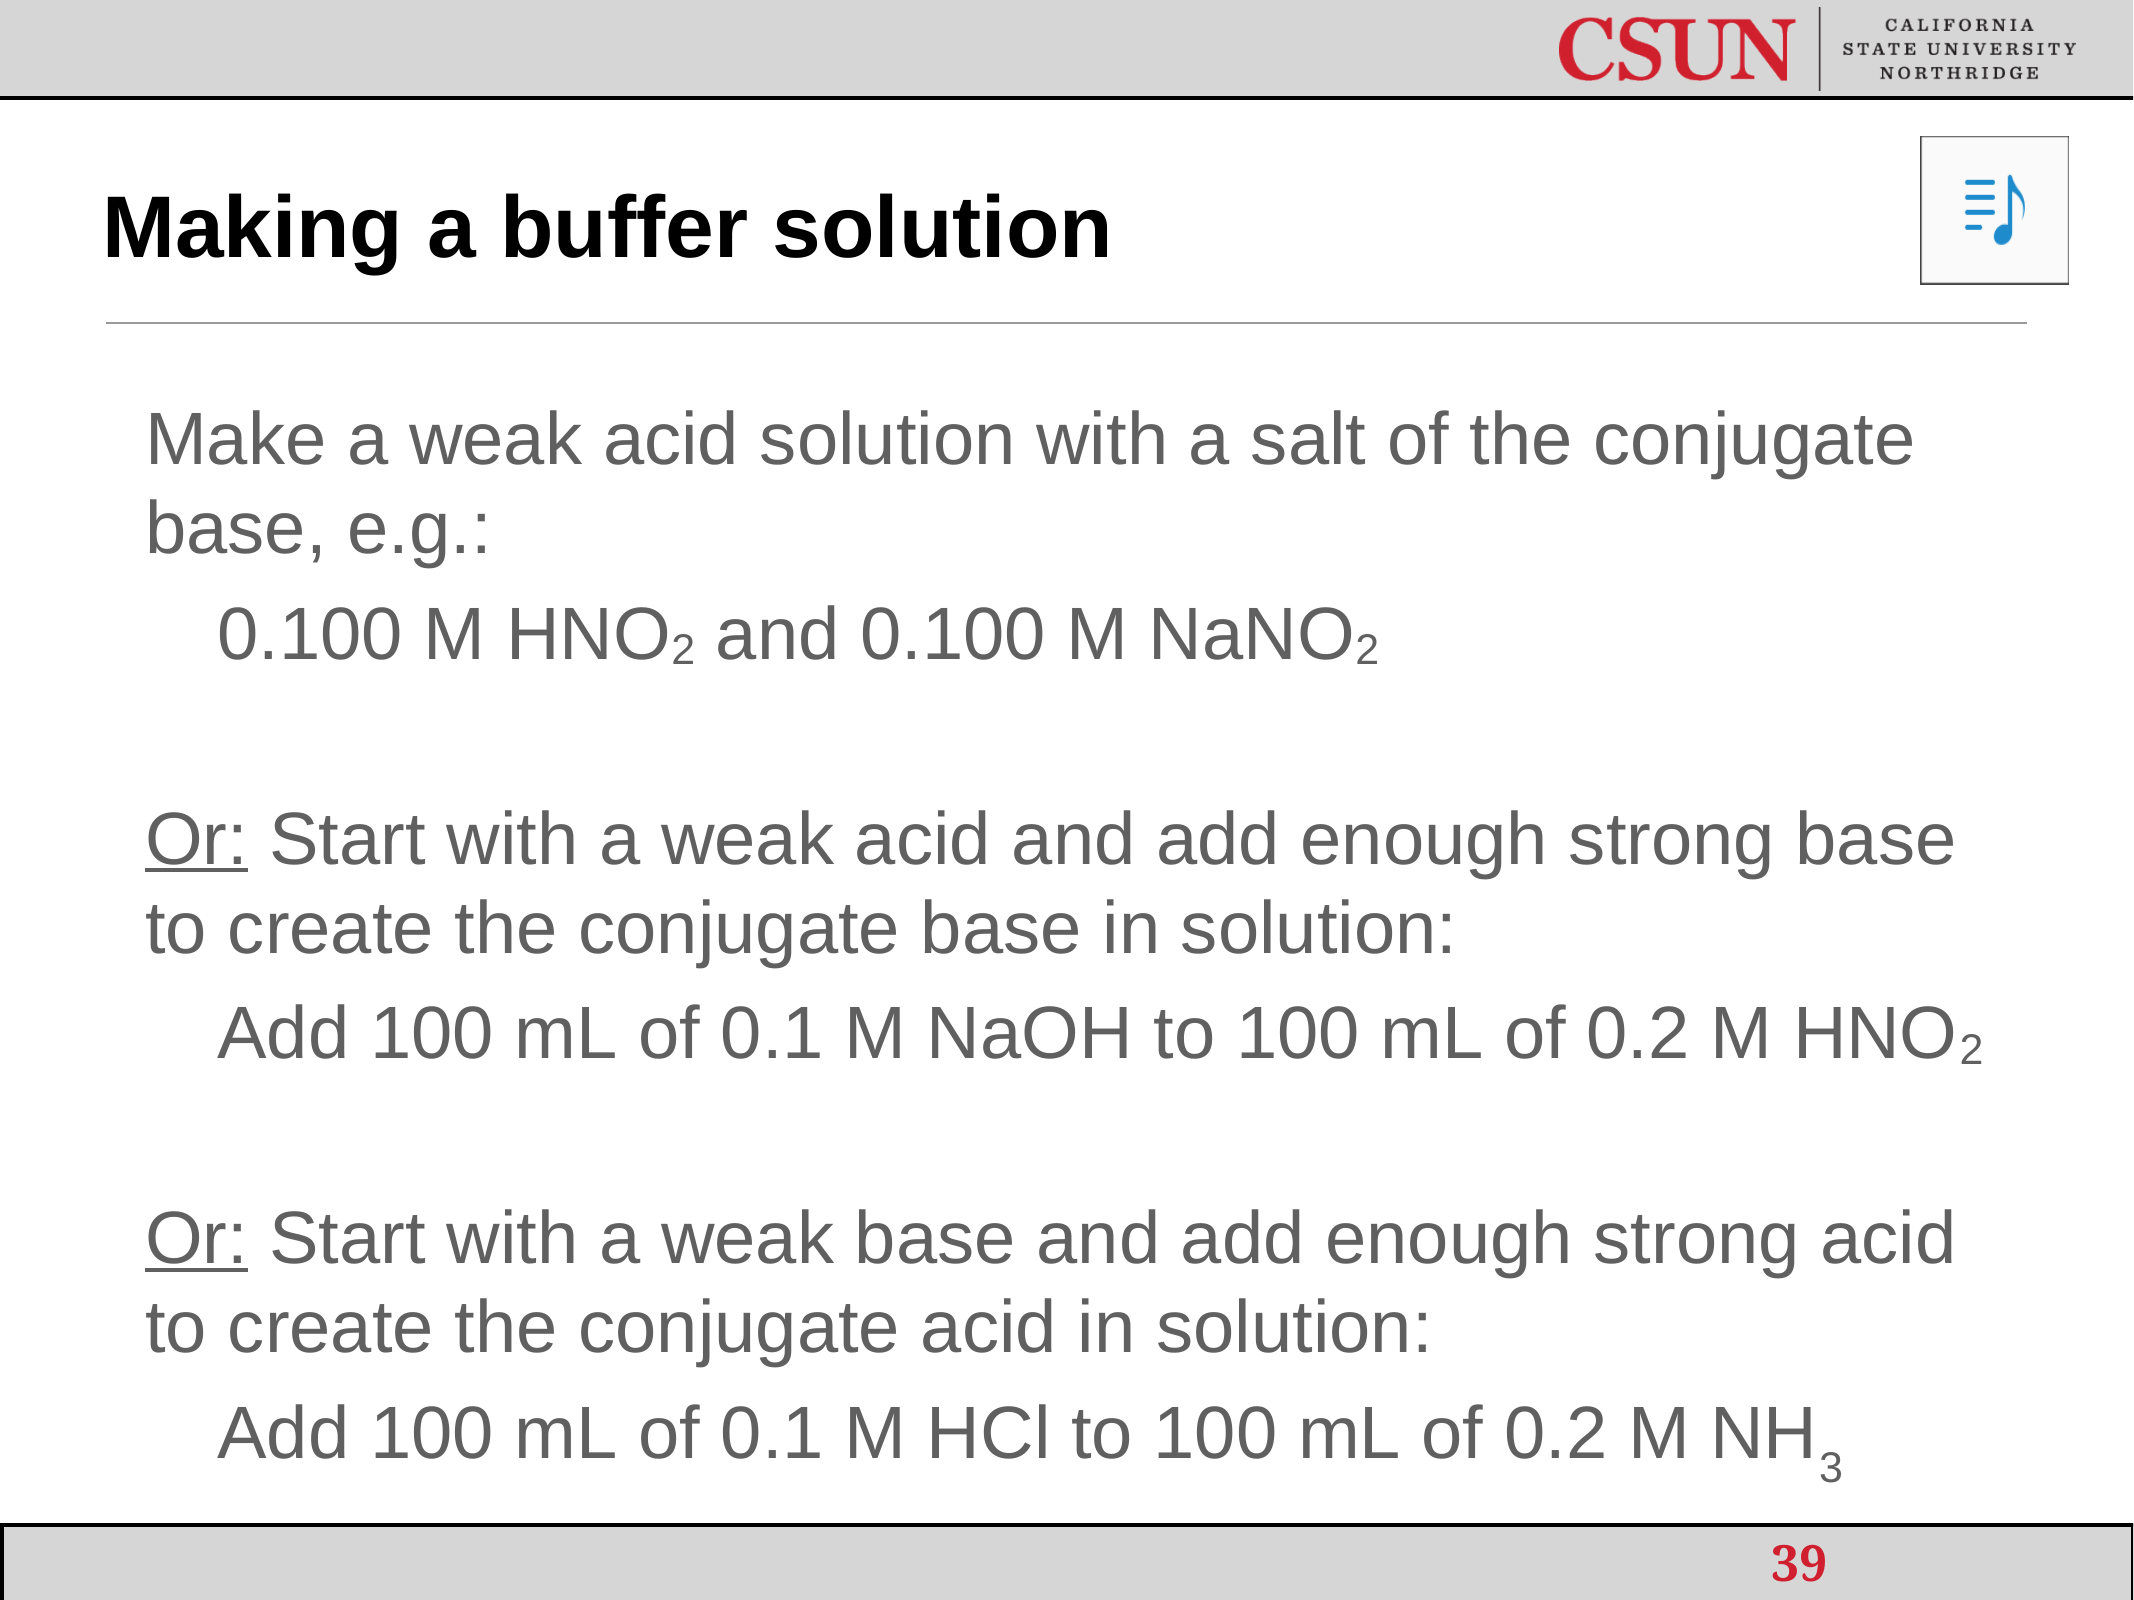

# Making a buffer solution
Make a weak acid solution with a salt of the conjugate base, e.g.:
0.100 M HNO2 and 0.100 M NaNO2
Or: Start with a weak acid and add enough strong base to create the conjugate base in solution:
Add 100 mL of 0.1 M NaOH to 100 mL of 0.2 M HNO2
Or: Start with a weak base and add enough strong acid to create the conjugate acid in solution:
Add 100 mL of 0.1 M HCl to 100 mL of 0.2 M NH3
39